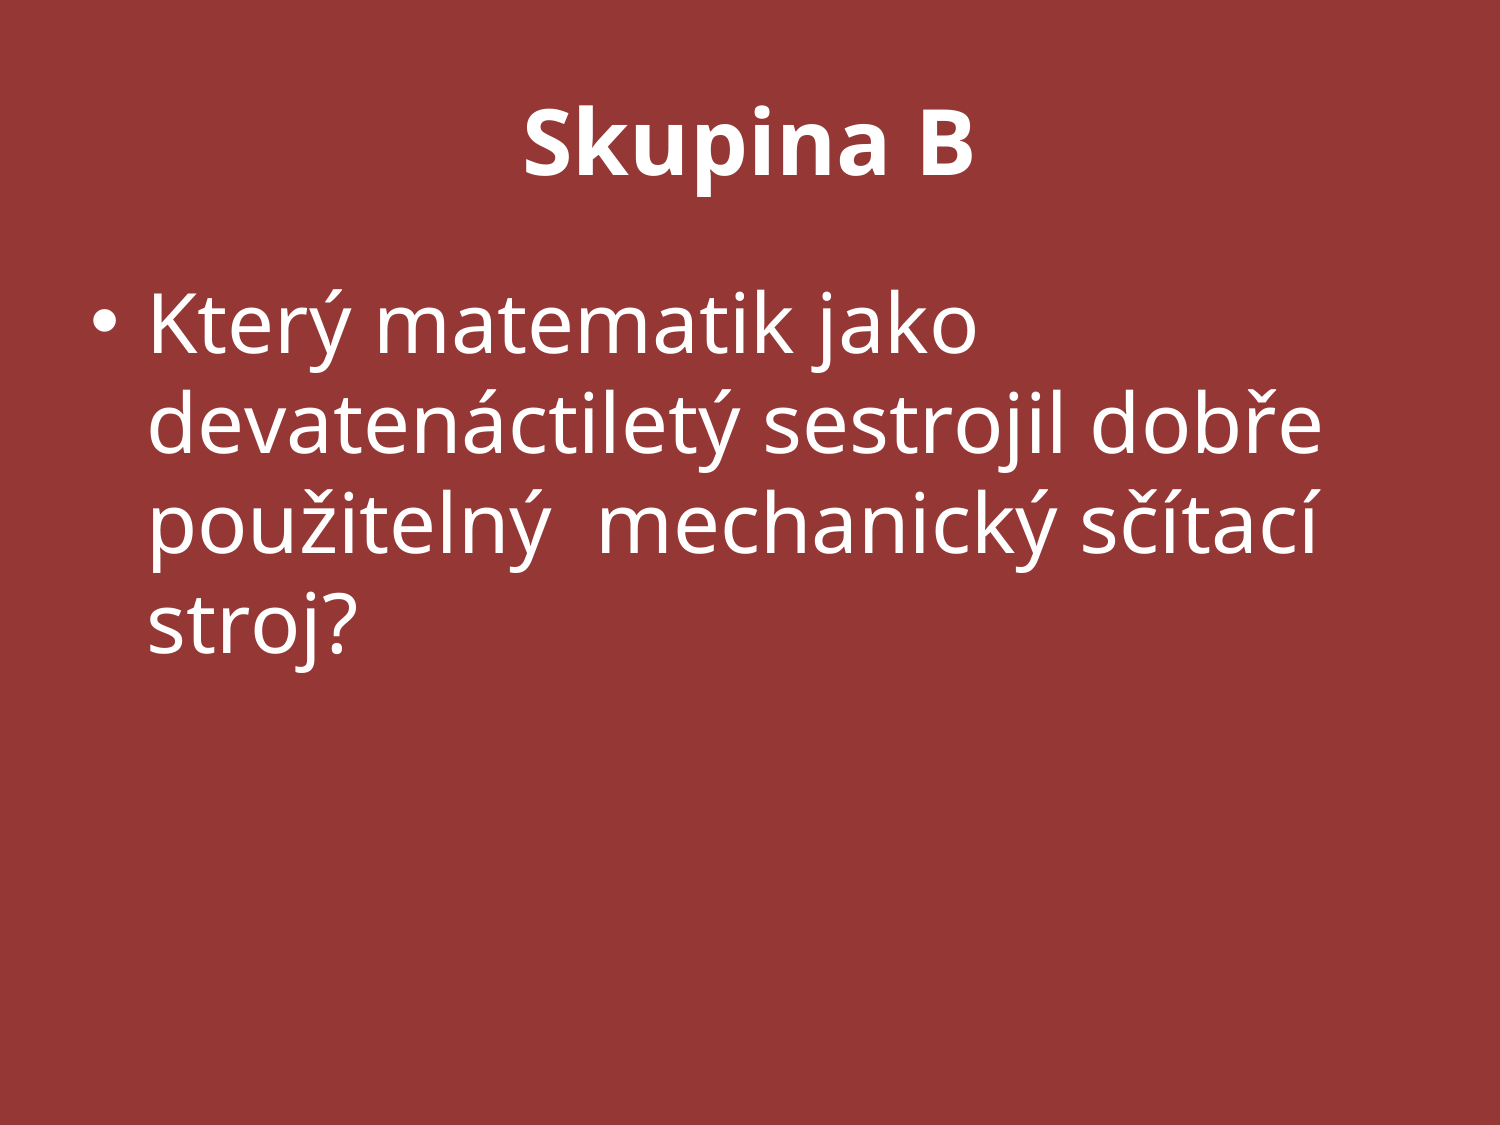

# Skupina B
Který matematik jako devatenáctiletý sestrojil dobře použitelný mechanický sčítací stroj?